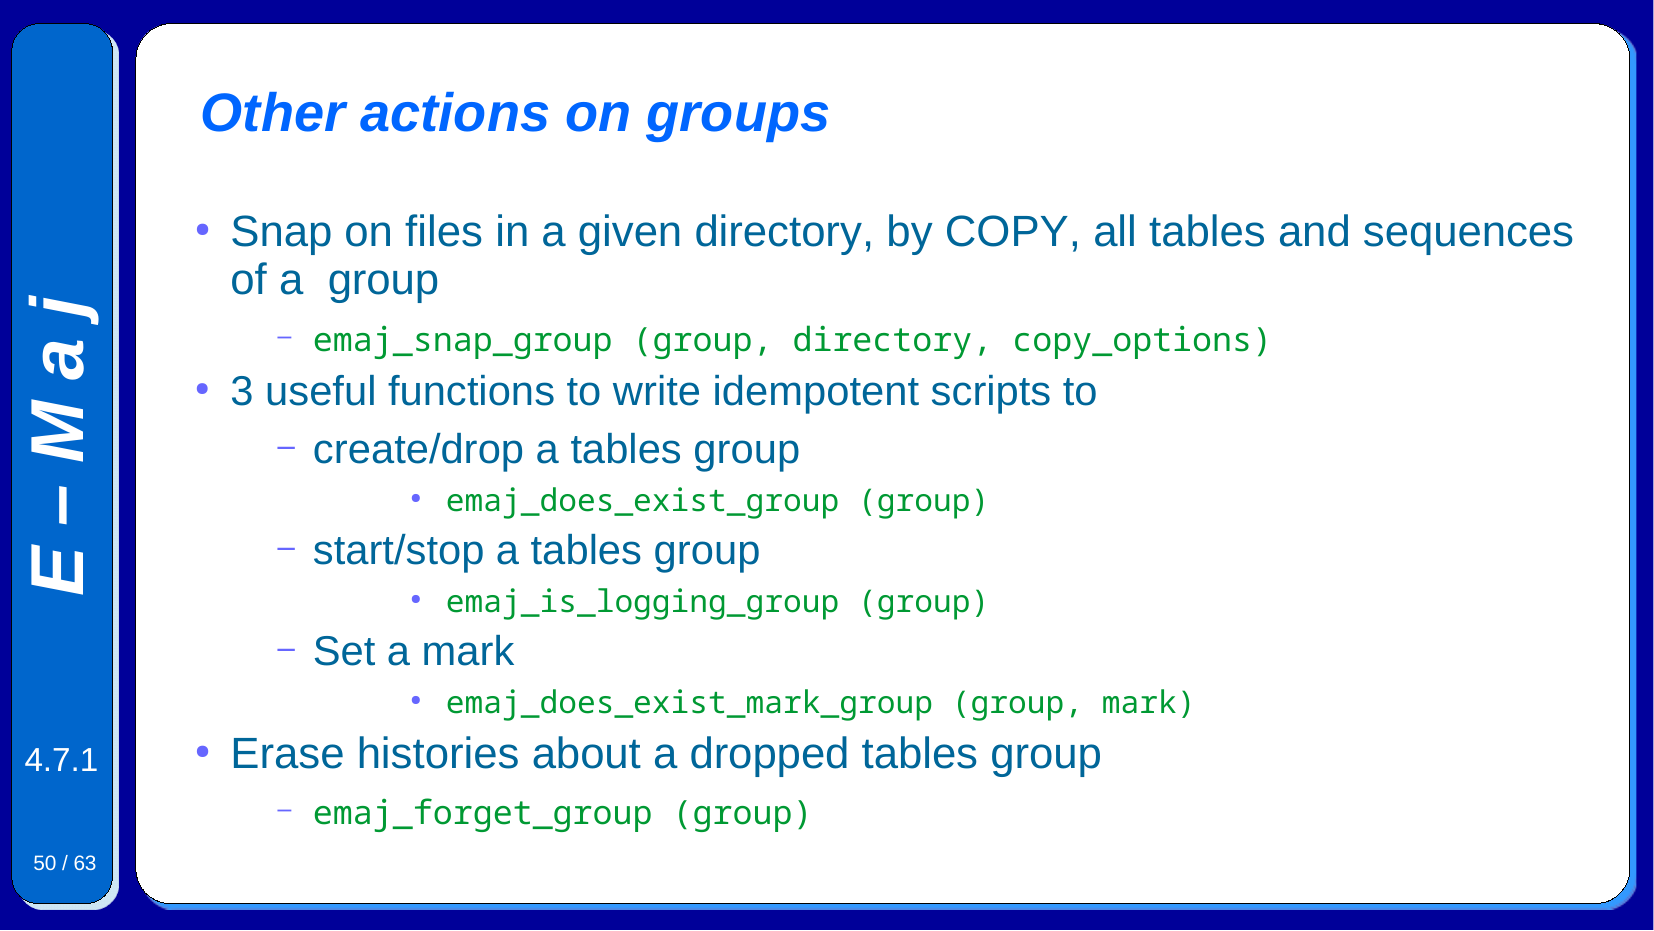

# Other actions on groups
Snap on files in a given directory, by COPY, all tables and sequences of a group
emaj_snap_group (group, directory, copy_options)
3 useful functions to write idempotent scripts to
create/drop a tables group
emaj_does_exist_group (group)
start/stop a tables group
emaj_is_logging_group (group)
Set a mark
emaj_does_exist_mark_group (group, mark)
Erase histories about a dropped tables group
emaj_forget_group (group)